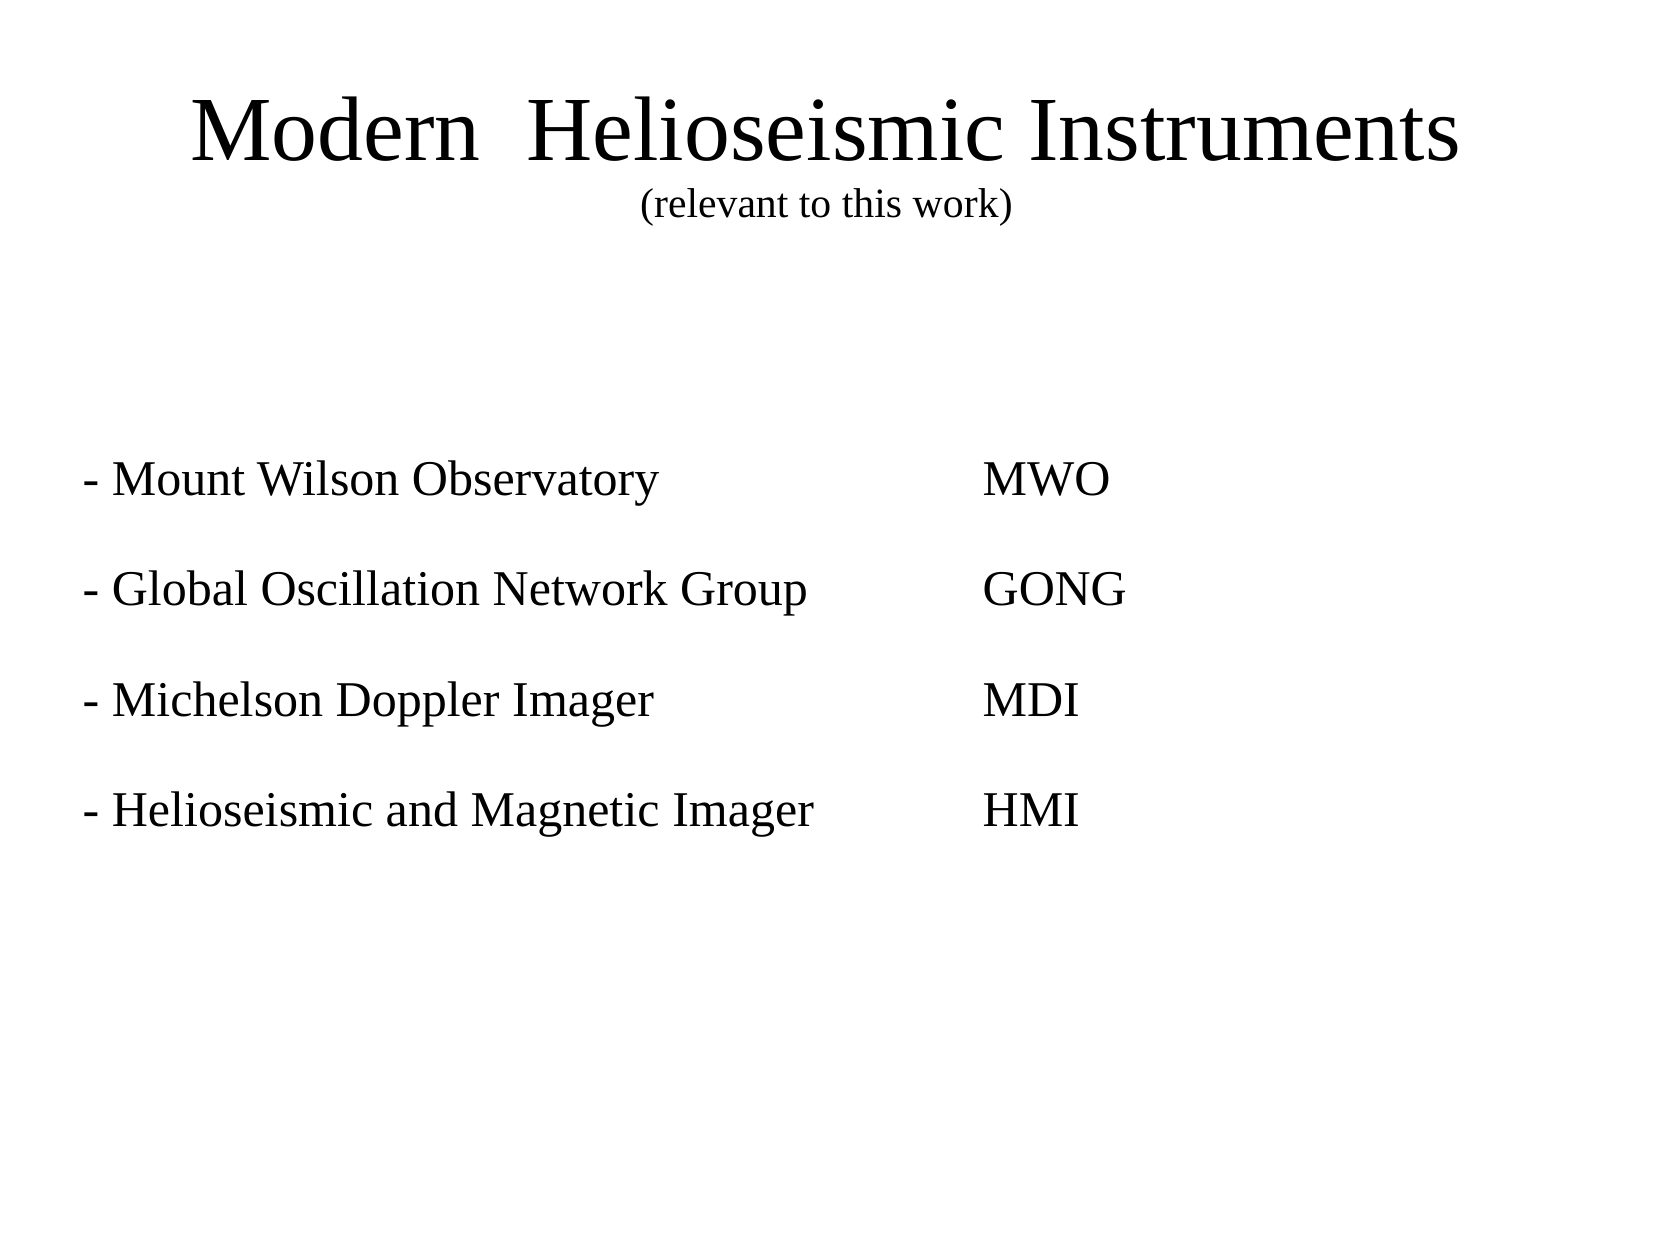

Modern Helioseismic Instruments
(relevant to this work)
# - Mount Wilson Observatory					MWO
- Global Oscillation Network Group			GONG
- Michelson Doppler Imager					MDI
- Helioseismic and Magnetic Imager			HMI